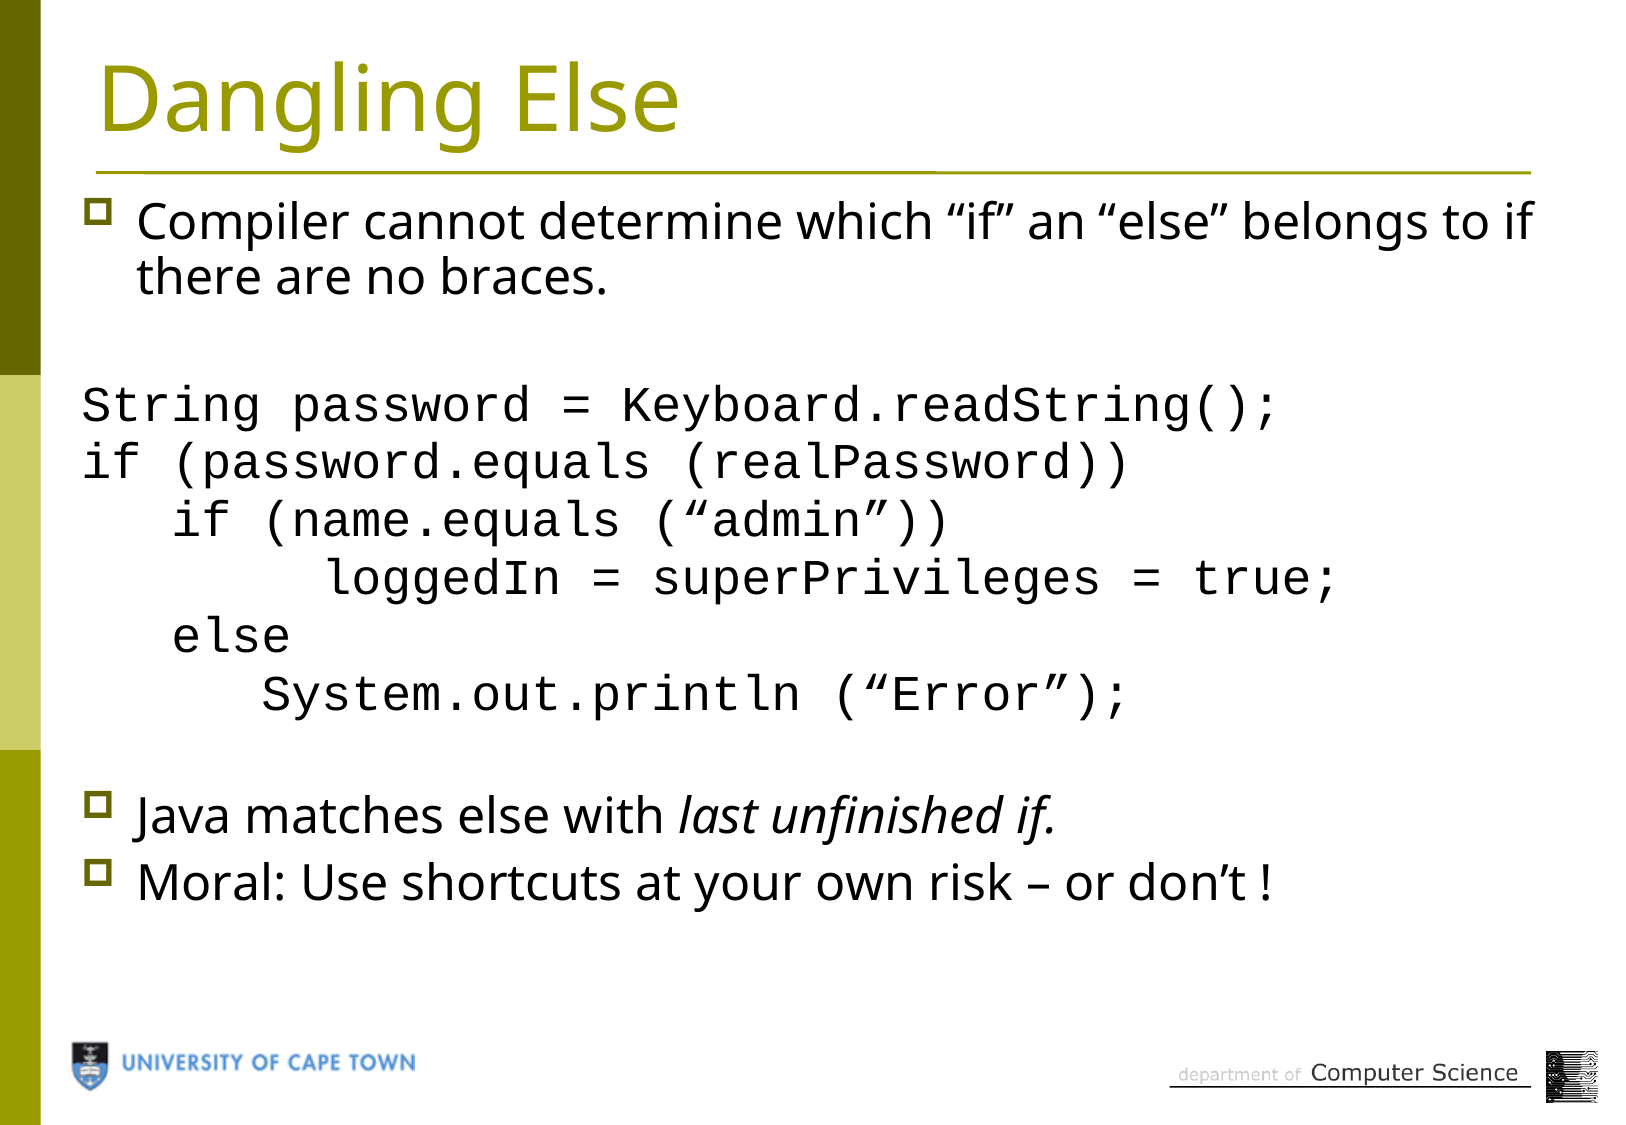

# Dangling Else
Compiler cannot determine which “if” an “else” belongs to if there are no braces.
String password = Keyboard.readString();
if (password.equals (realPassword))
 if (name.equals (“admin”))
 loggedIn = superPrivileges = true;
 else
 System.out.println (“Error”);
Java matches else with last unfinished if.
Moral: Use shortcuts at your own risk – or don’t !